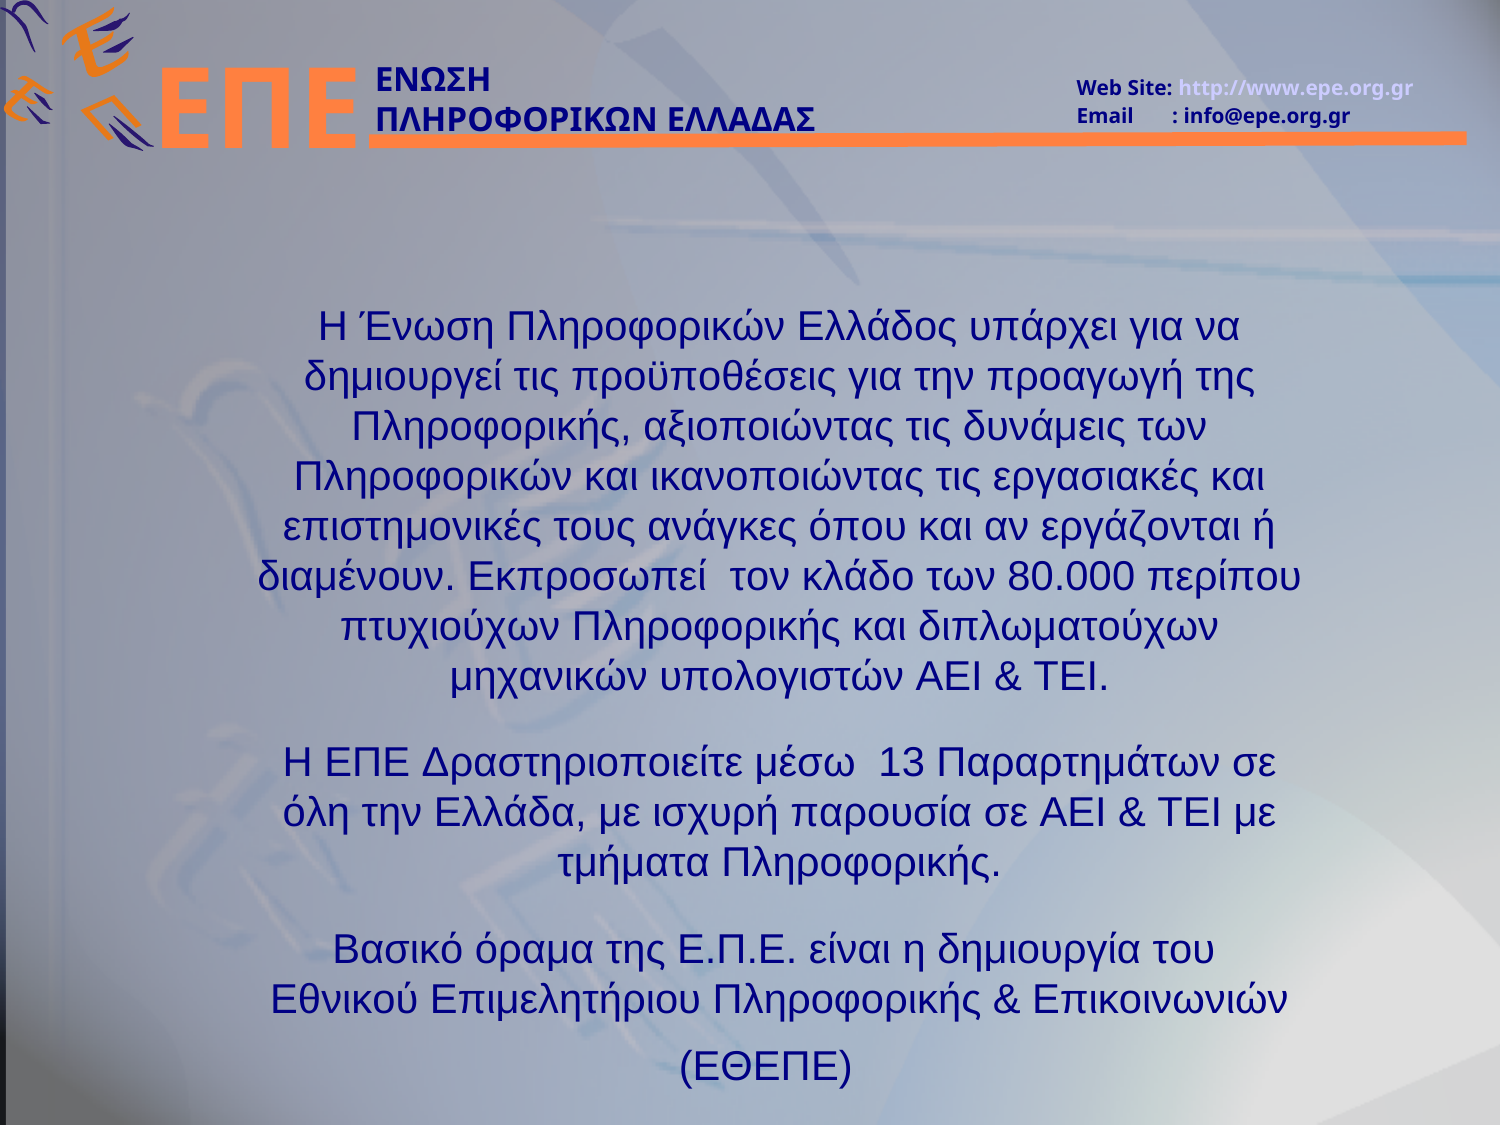

Η Ένωση Πληροφορικών Ελλάδος υπάρχει για να δημιουργεί τις προϋποθέσεις για την προαγωγή της Πληροφορικής, αξιοποιώντας τις δυνάμεις των Πληροφορικών και ικανοποιώντας τις εργασιακές και επιστημονικές τους ανάγκες όπου και αν εργάζονται ή διαμένουν. Εκπροσωπεί τον κλάδο των 80.000 περίπου πτυχιούχων Πληροφορικής και διπλωματούχων μηχανικών υπολογιστών ΑΕΙ & TEI.
H ΕΠΕ Δραστηριοποιείτε μέσω 13 Παραρτημάτων σε όλη την Ελλάδα, με ισχυρή παρουσία σε ΑΕΙ & TEI με τμήματα Πληροφορικής.
Βασικό όραμα της Ε.Π.Ε. είναι η δημιουργία του Εθνικού Επιμελητήριου Πληροφορικής & Επικοινωνιών (ΕΘΕΠΕ)